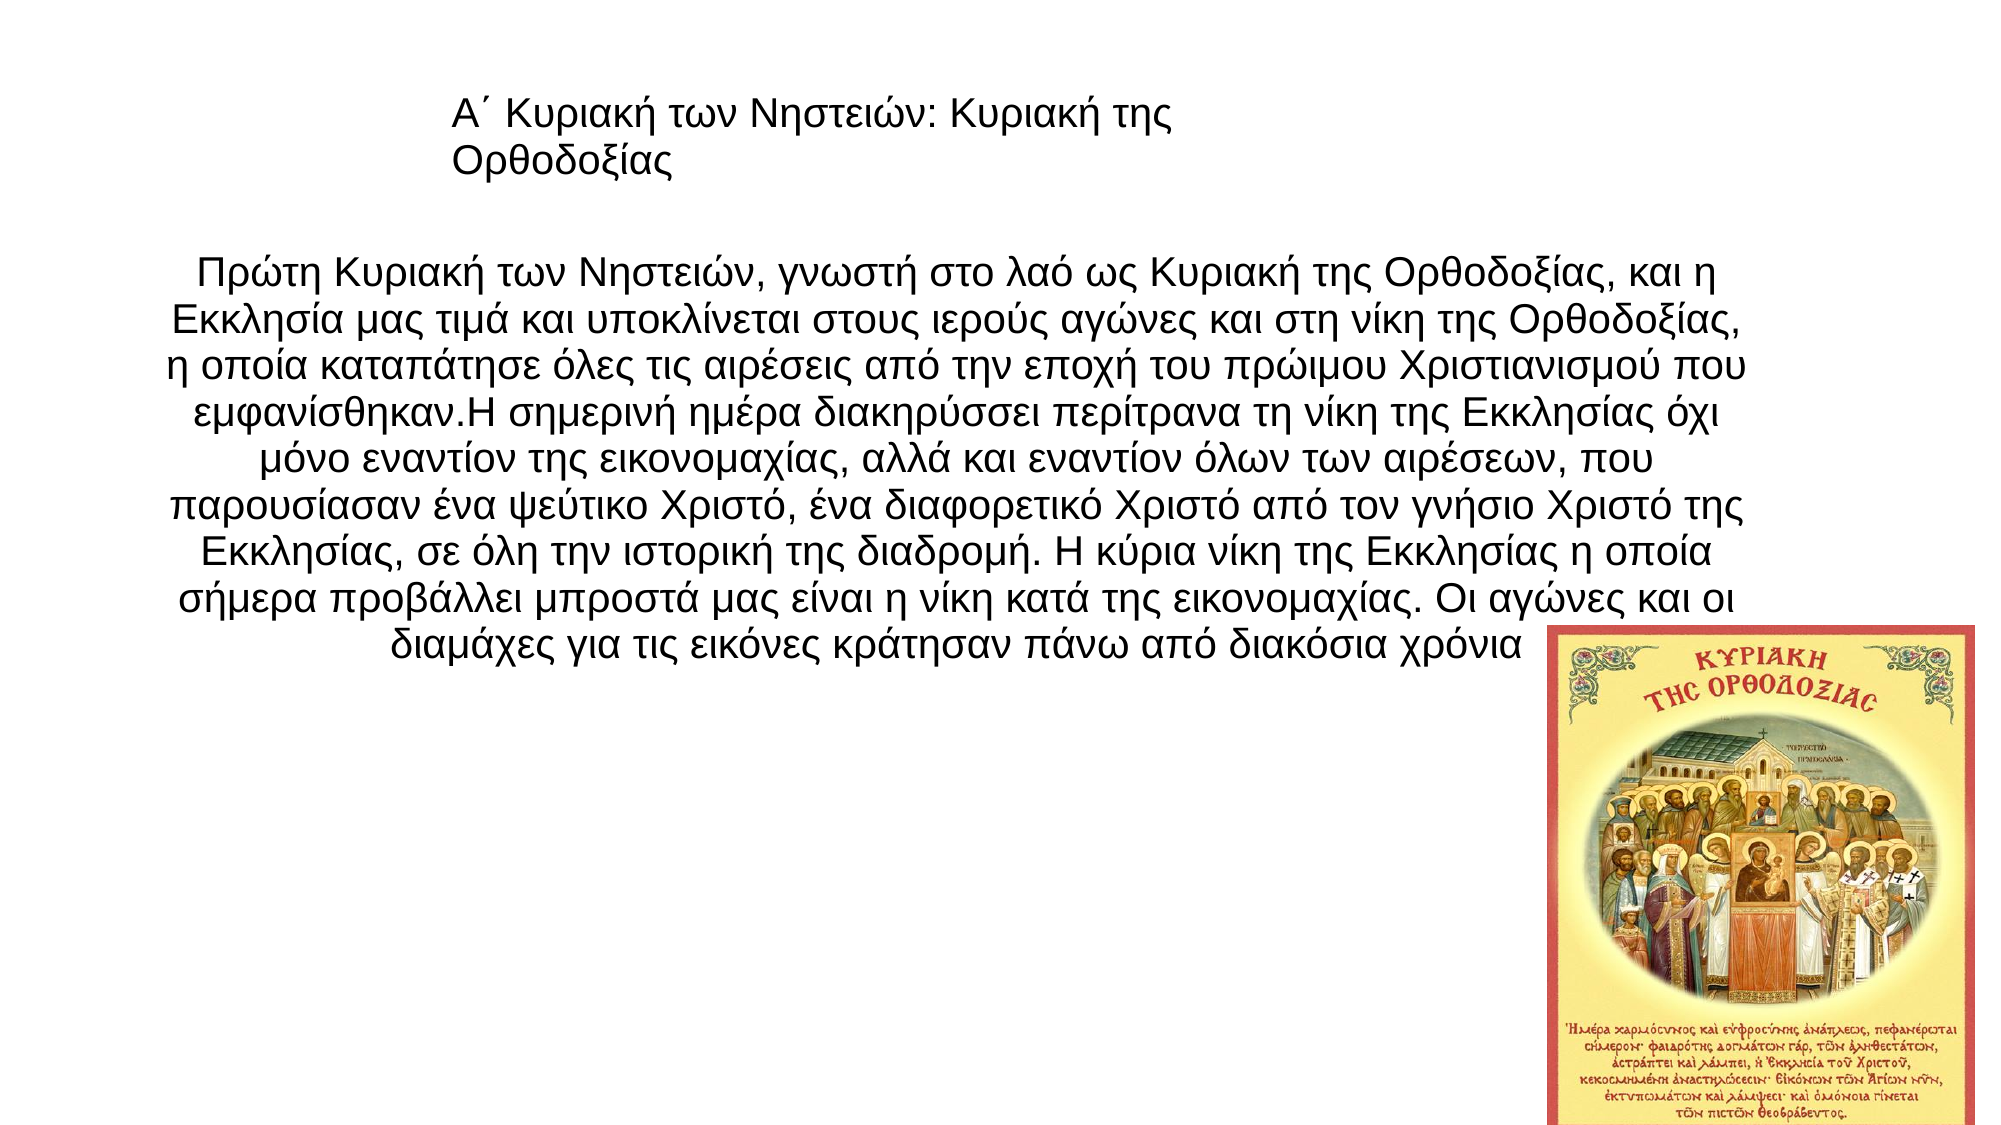

# Πρώτη Κυριακή των Νηστειών, γνωστή στο λαό ως Κυριακή της Ορθοδοξίας, και η Εκκλησία μας τιμά και υποκλίνεται στους ιερούς αγώνες και στη νίκη της Ορθοδοξίας, η οποία καταπάτησε όλες τις αιρέσεις από την εποχή του πρώιμου Χριστιανισμού που εμφανίσθηκαν.Η σημερινή ημέρα διακηρύσσει περίτρανα τη νίκη της Εκκλησίας όχι μόνο εναντίον της εικονομαχίας, αλλά και εναντίον όλων των αιρέσεων, που παρουσίασαν ένα ψεύτικο Χριστό, ένα διαφορετικό Χριστό από τον γνήσιο Χριστό της Εκκλησίας, σε όλη την ιστορική της διαδρομή. Η κύρια νίκη της Εκκλησίας η οποία σήμερα προβάλλει μπροστά μας είναι η νίκη κατά της εικονομαχίας. Οι αγώνες και οι διαμάχες για τις εικόνες κράτησαν πάνω από διακόσια χρόνια
Α΄ Κυριακή των Νηστειών: Κυριακή της Ορθοδοξίας